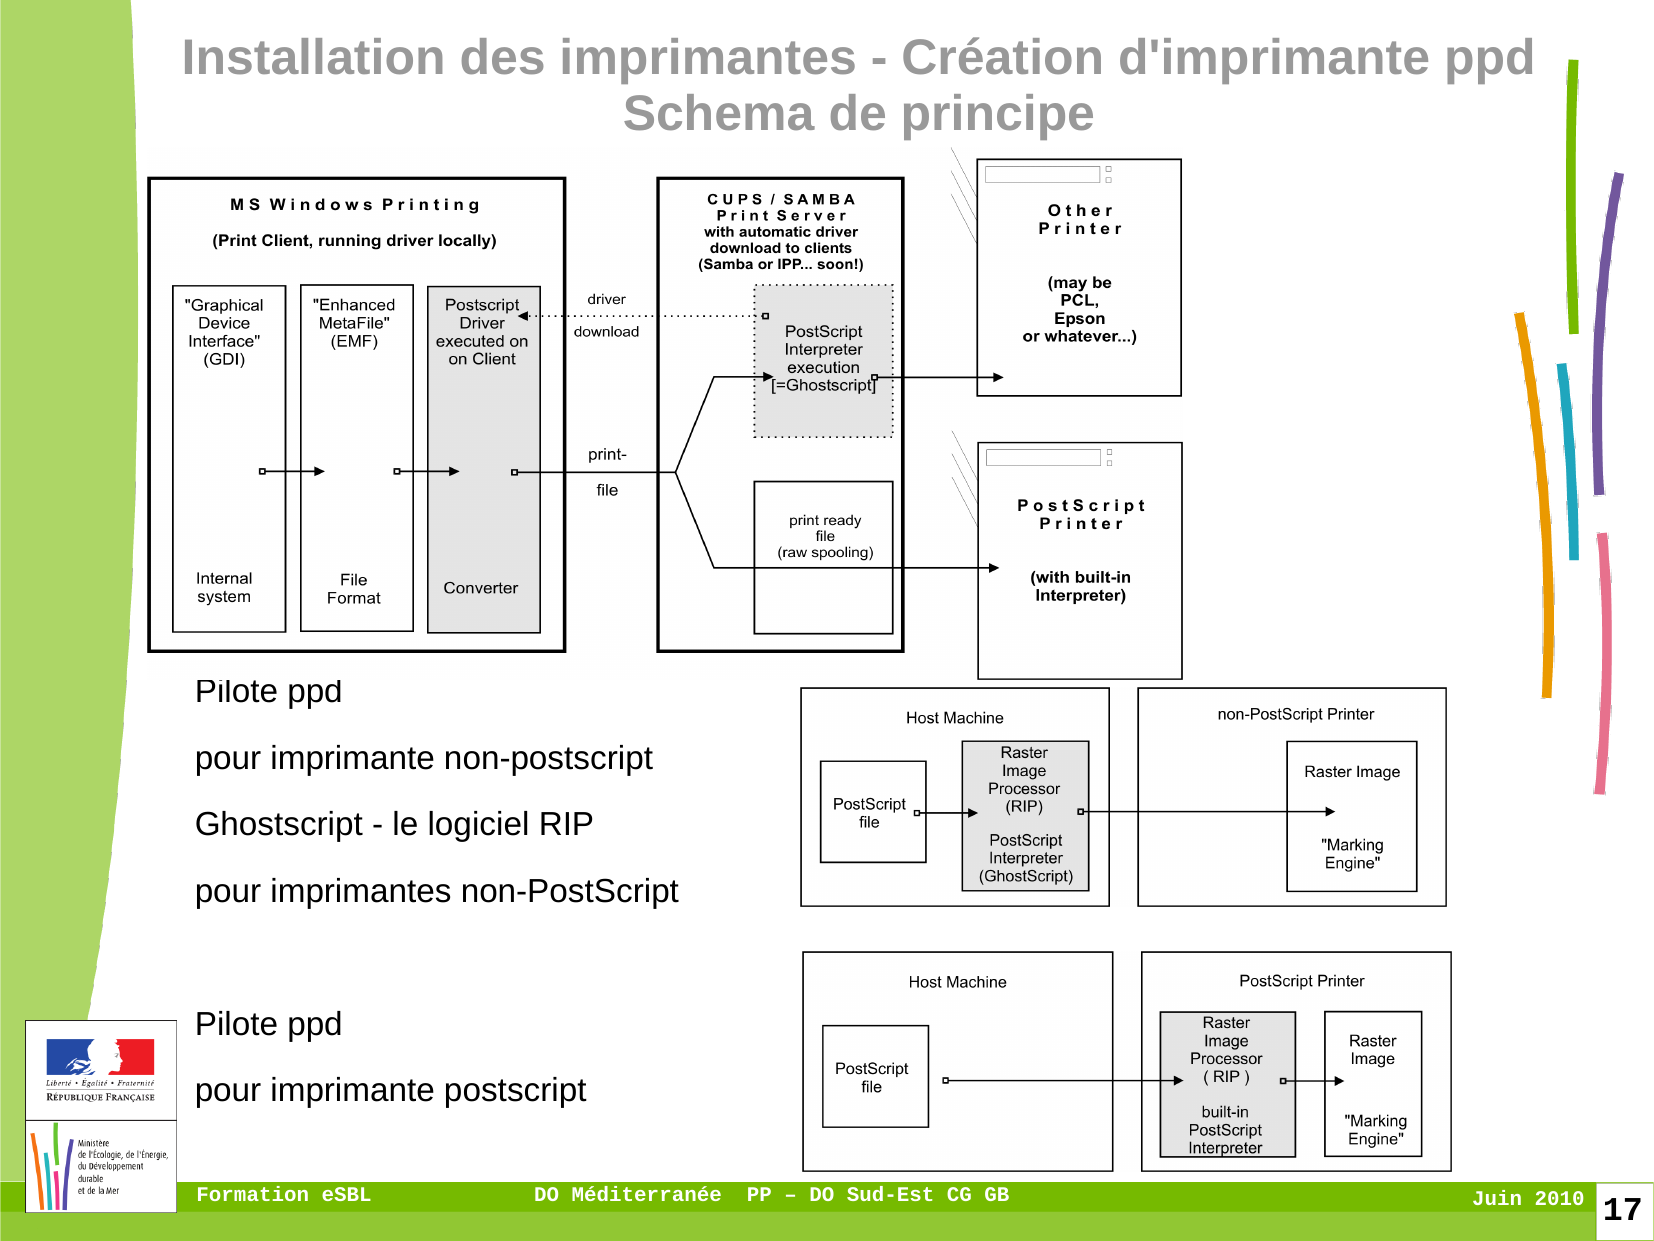

# Installation des imprimantes - Création d'imprimante ppd Schema de principe
Pilote ppd
pour imprimante non-postscript
Ghostscript - le logiciel RIP
pour imprimantes non-PostScript
Pilote ppd
pour imprimante postscript
17